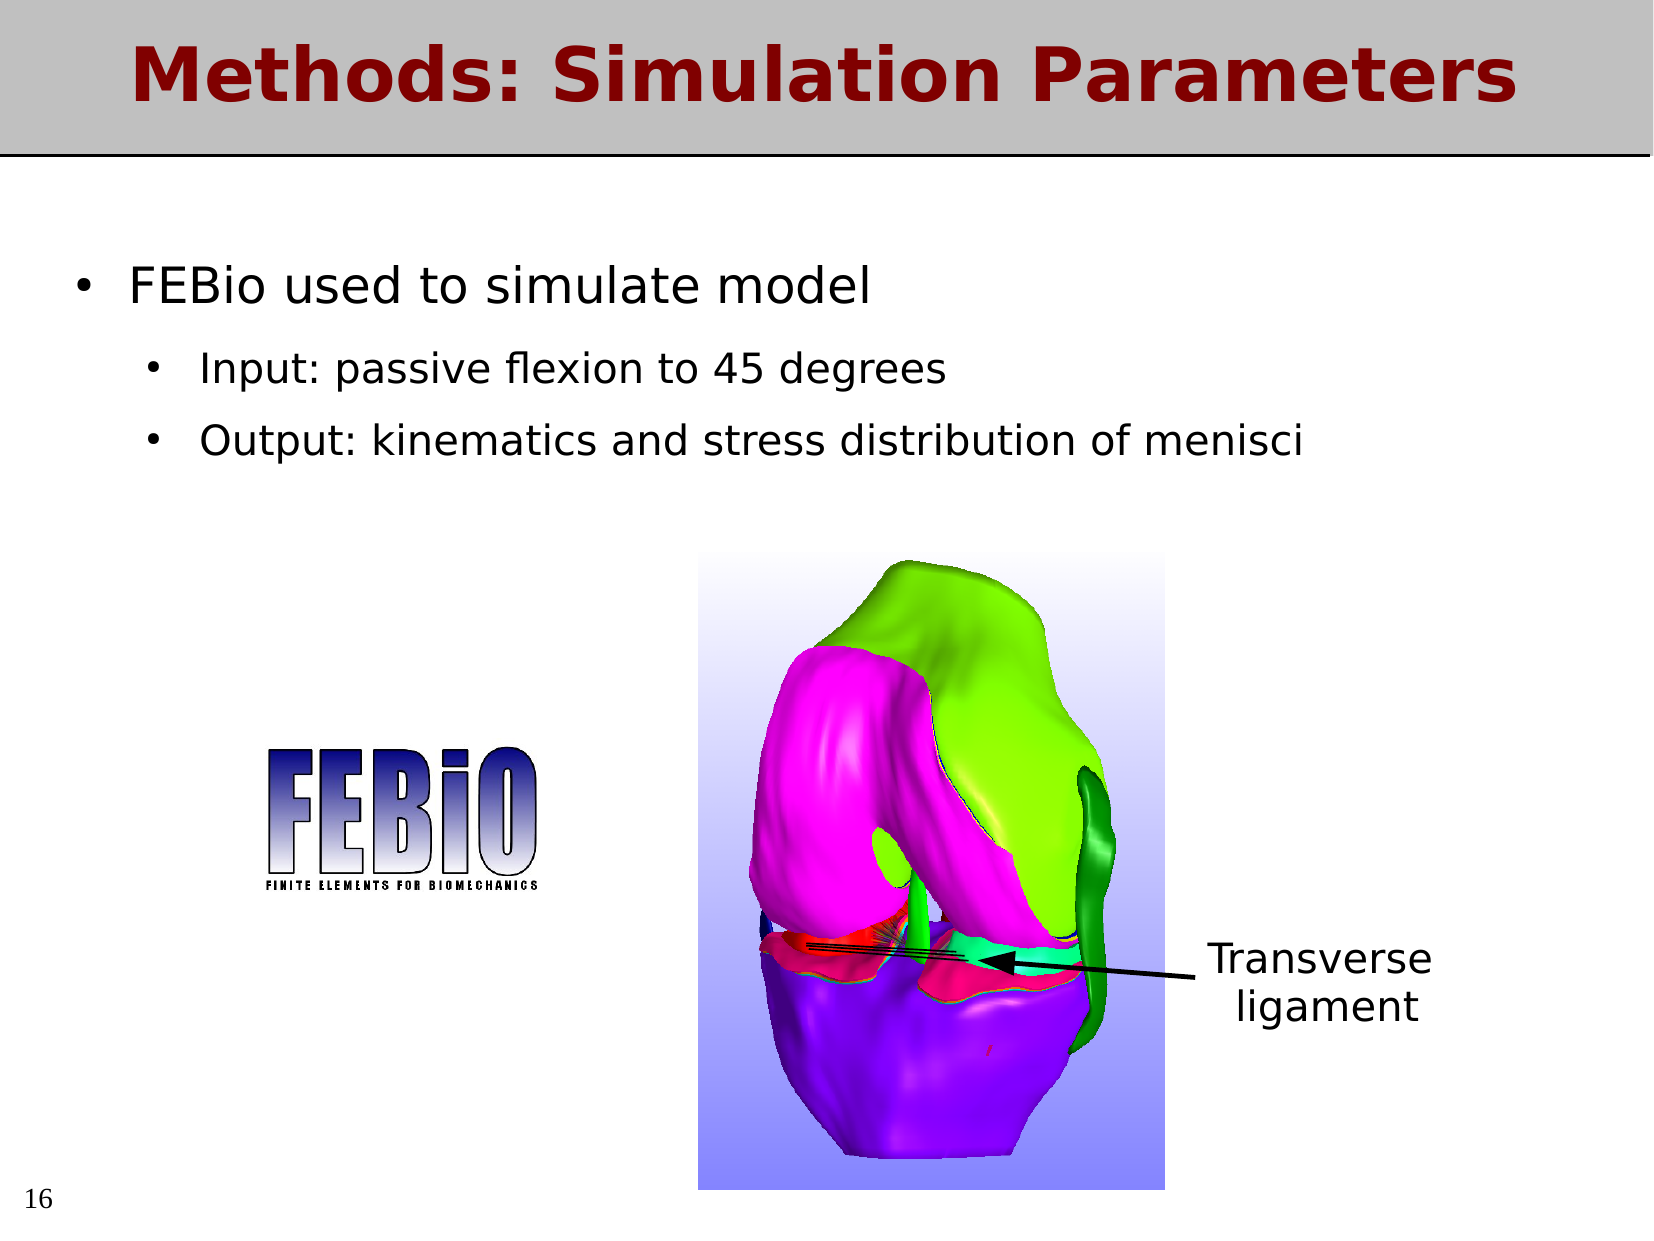

Methods: Simulation Parameters
# FEBio used to simulate model
Input: passive flexion to 45 degrees
Output: kinematics and stress distribution of menisci
Transverse
ligament